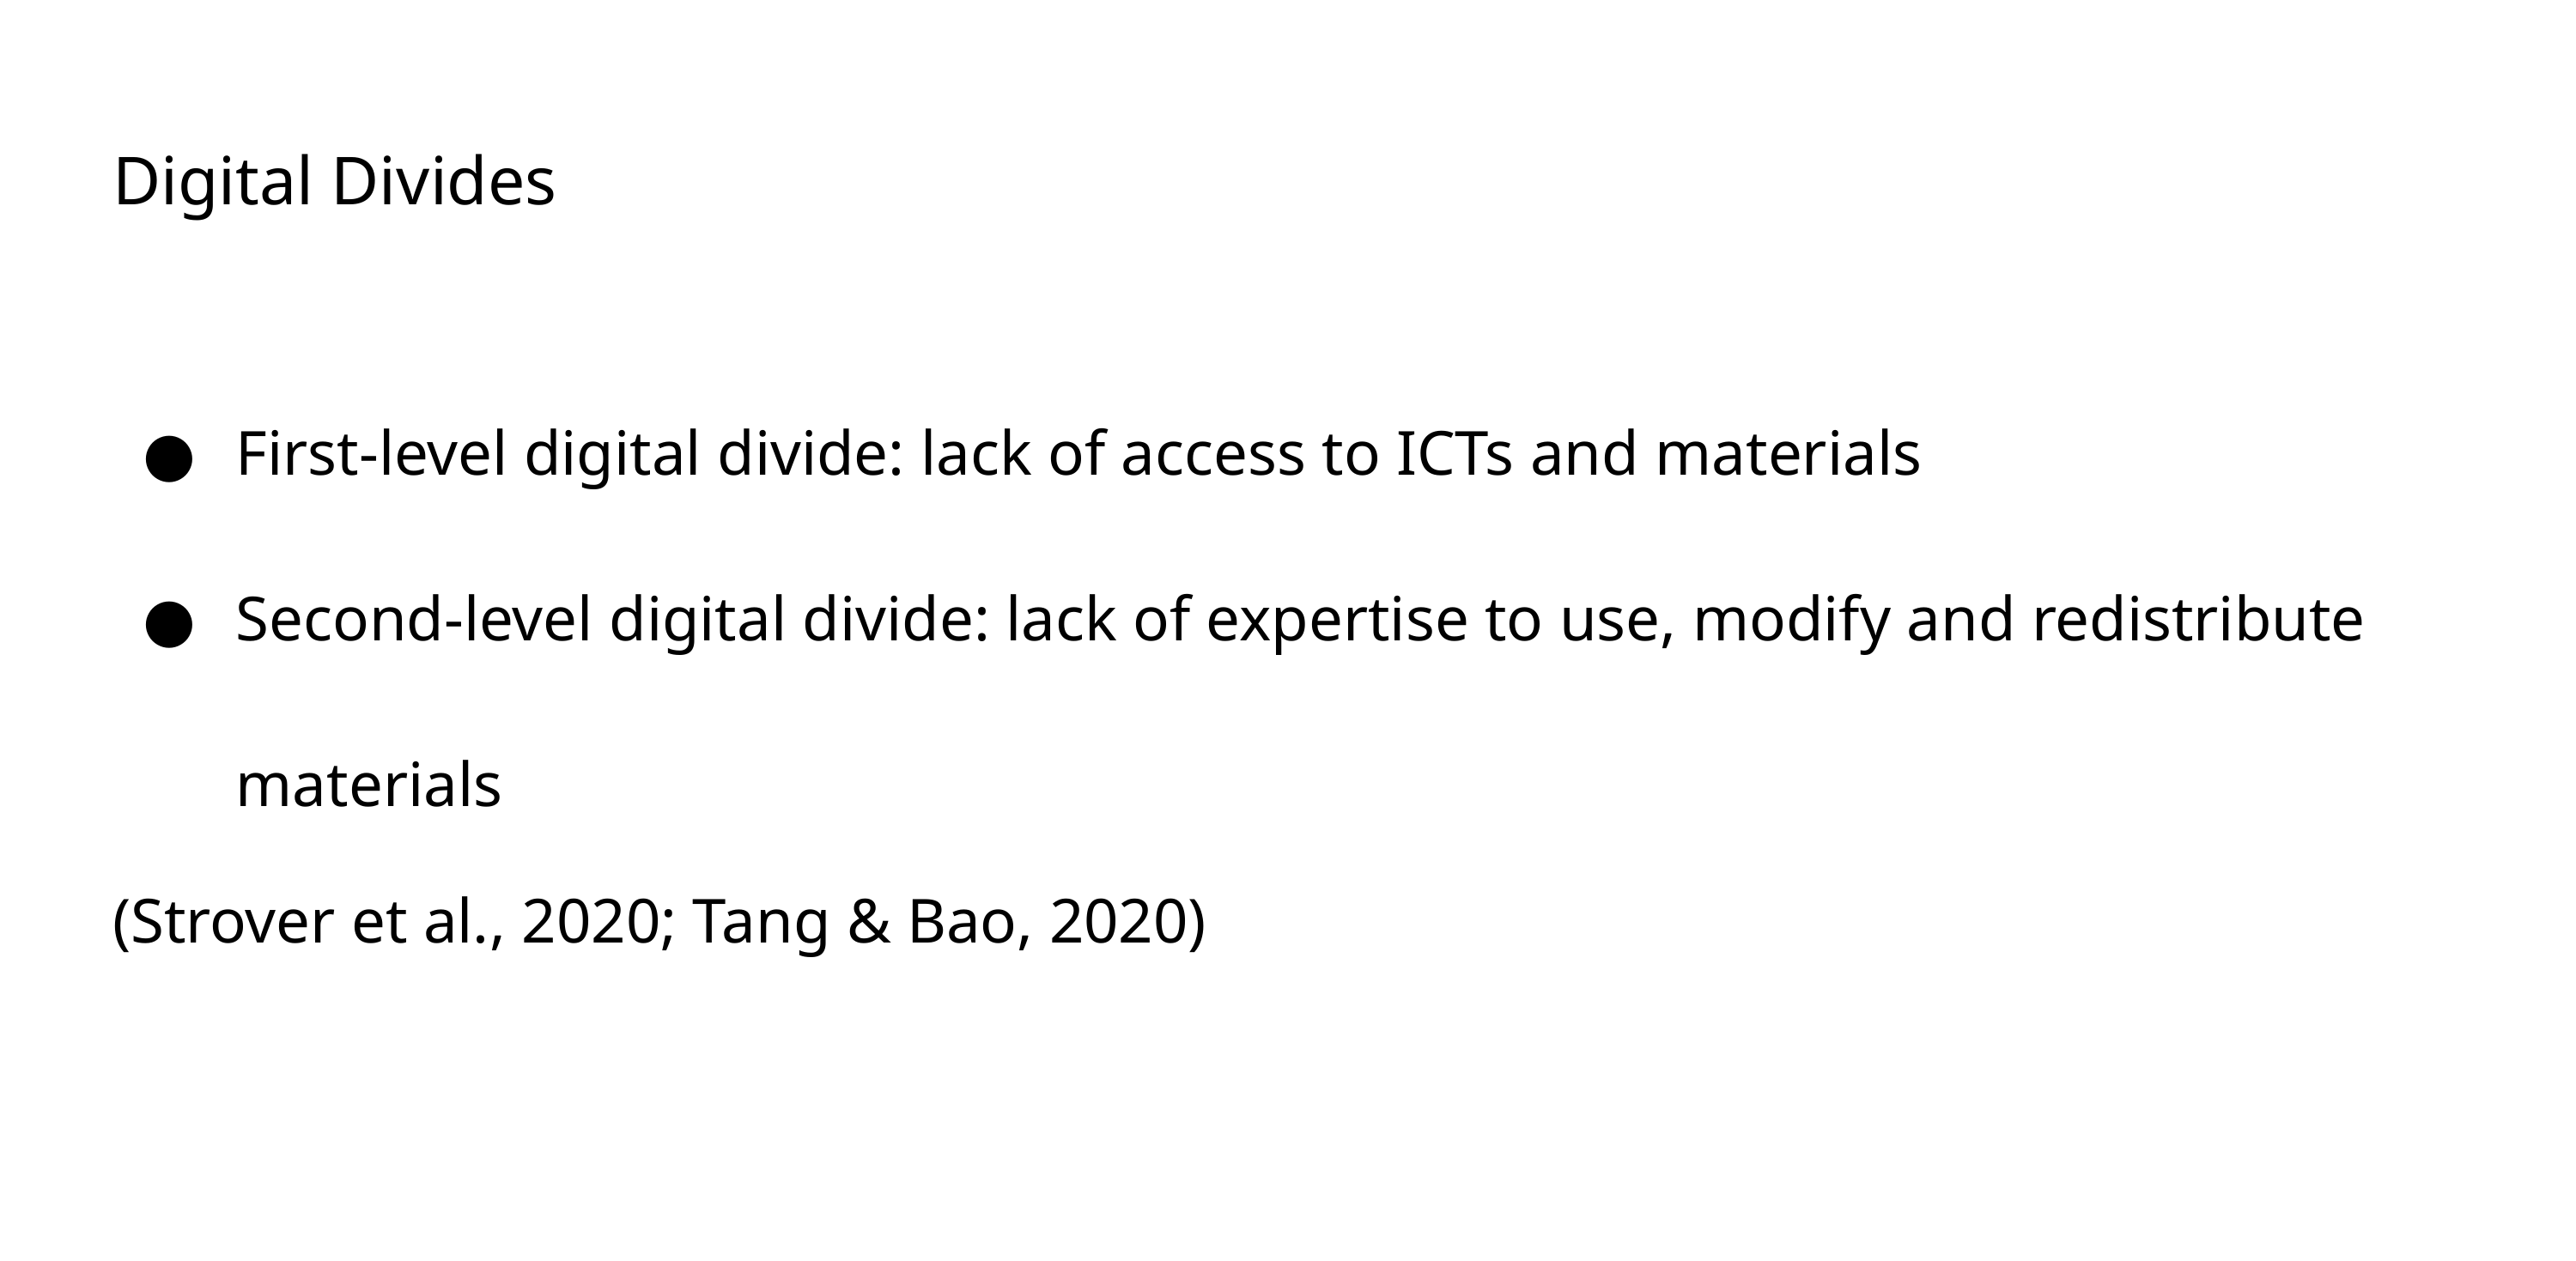

# Digital Divides
First-level digital divide: lack of access to ICTs and materials
Second-level digital divide: lack of expertise to use, modify and redistribute materials
(Strover et al., 2020; Tang & Bao, 2020)